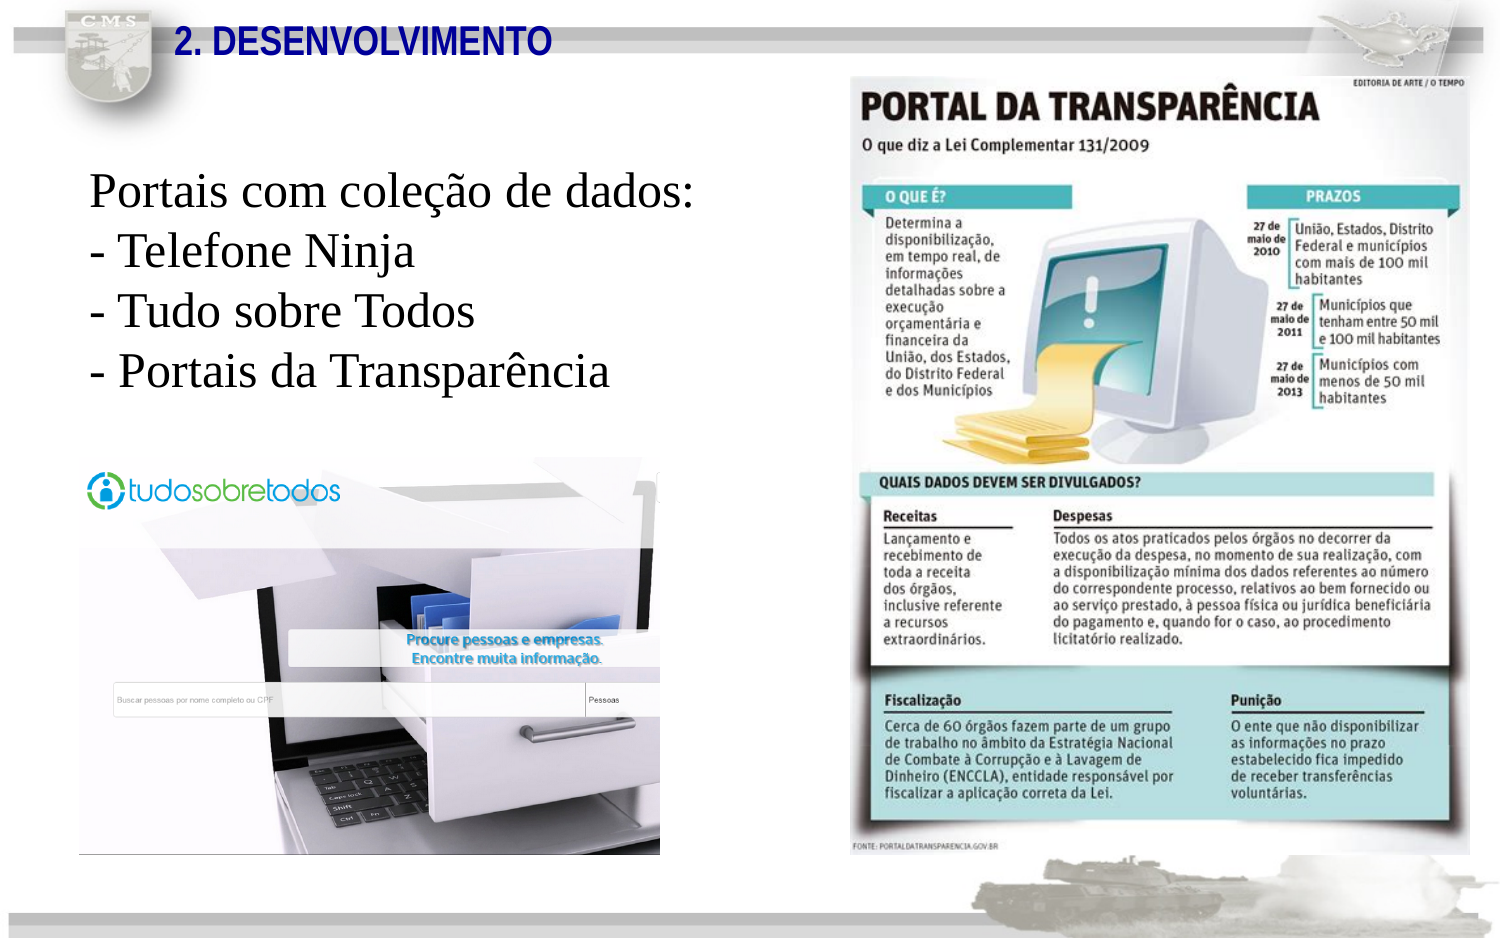

2. DESENVOLVIMENTO
Portais com coleção de dados:
- Telefone Ninja
- Tudo sobre Todos
- Portais da Transparência